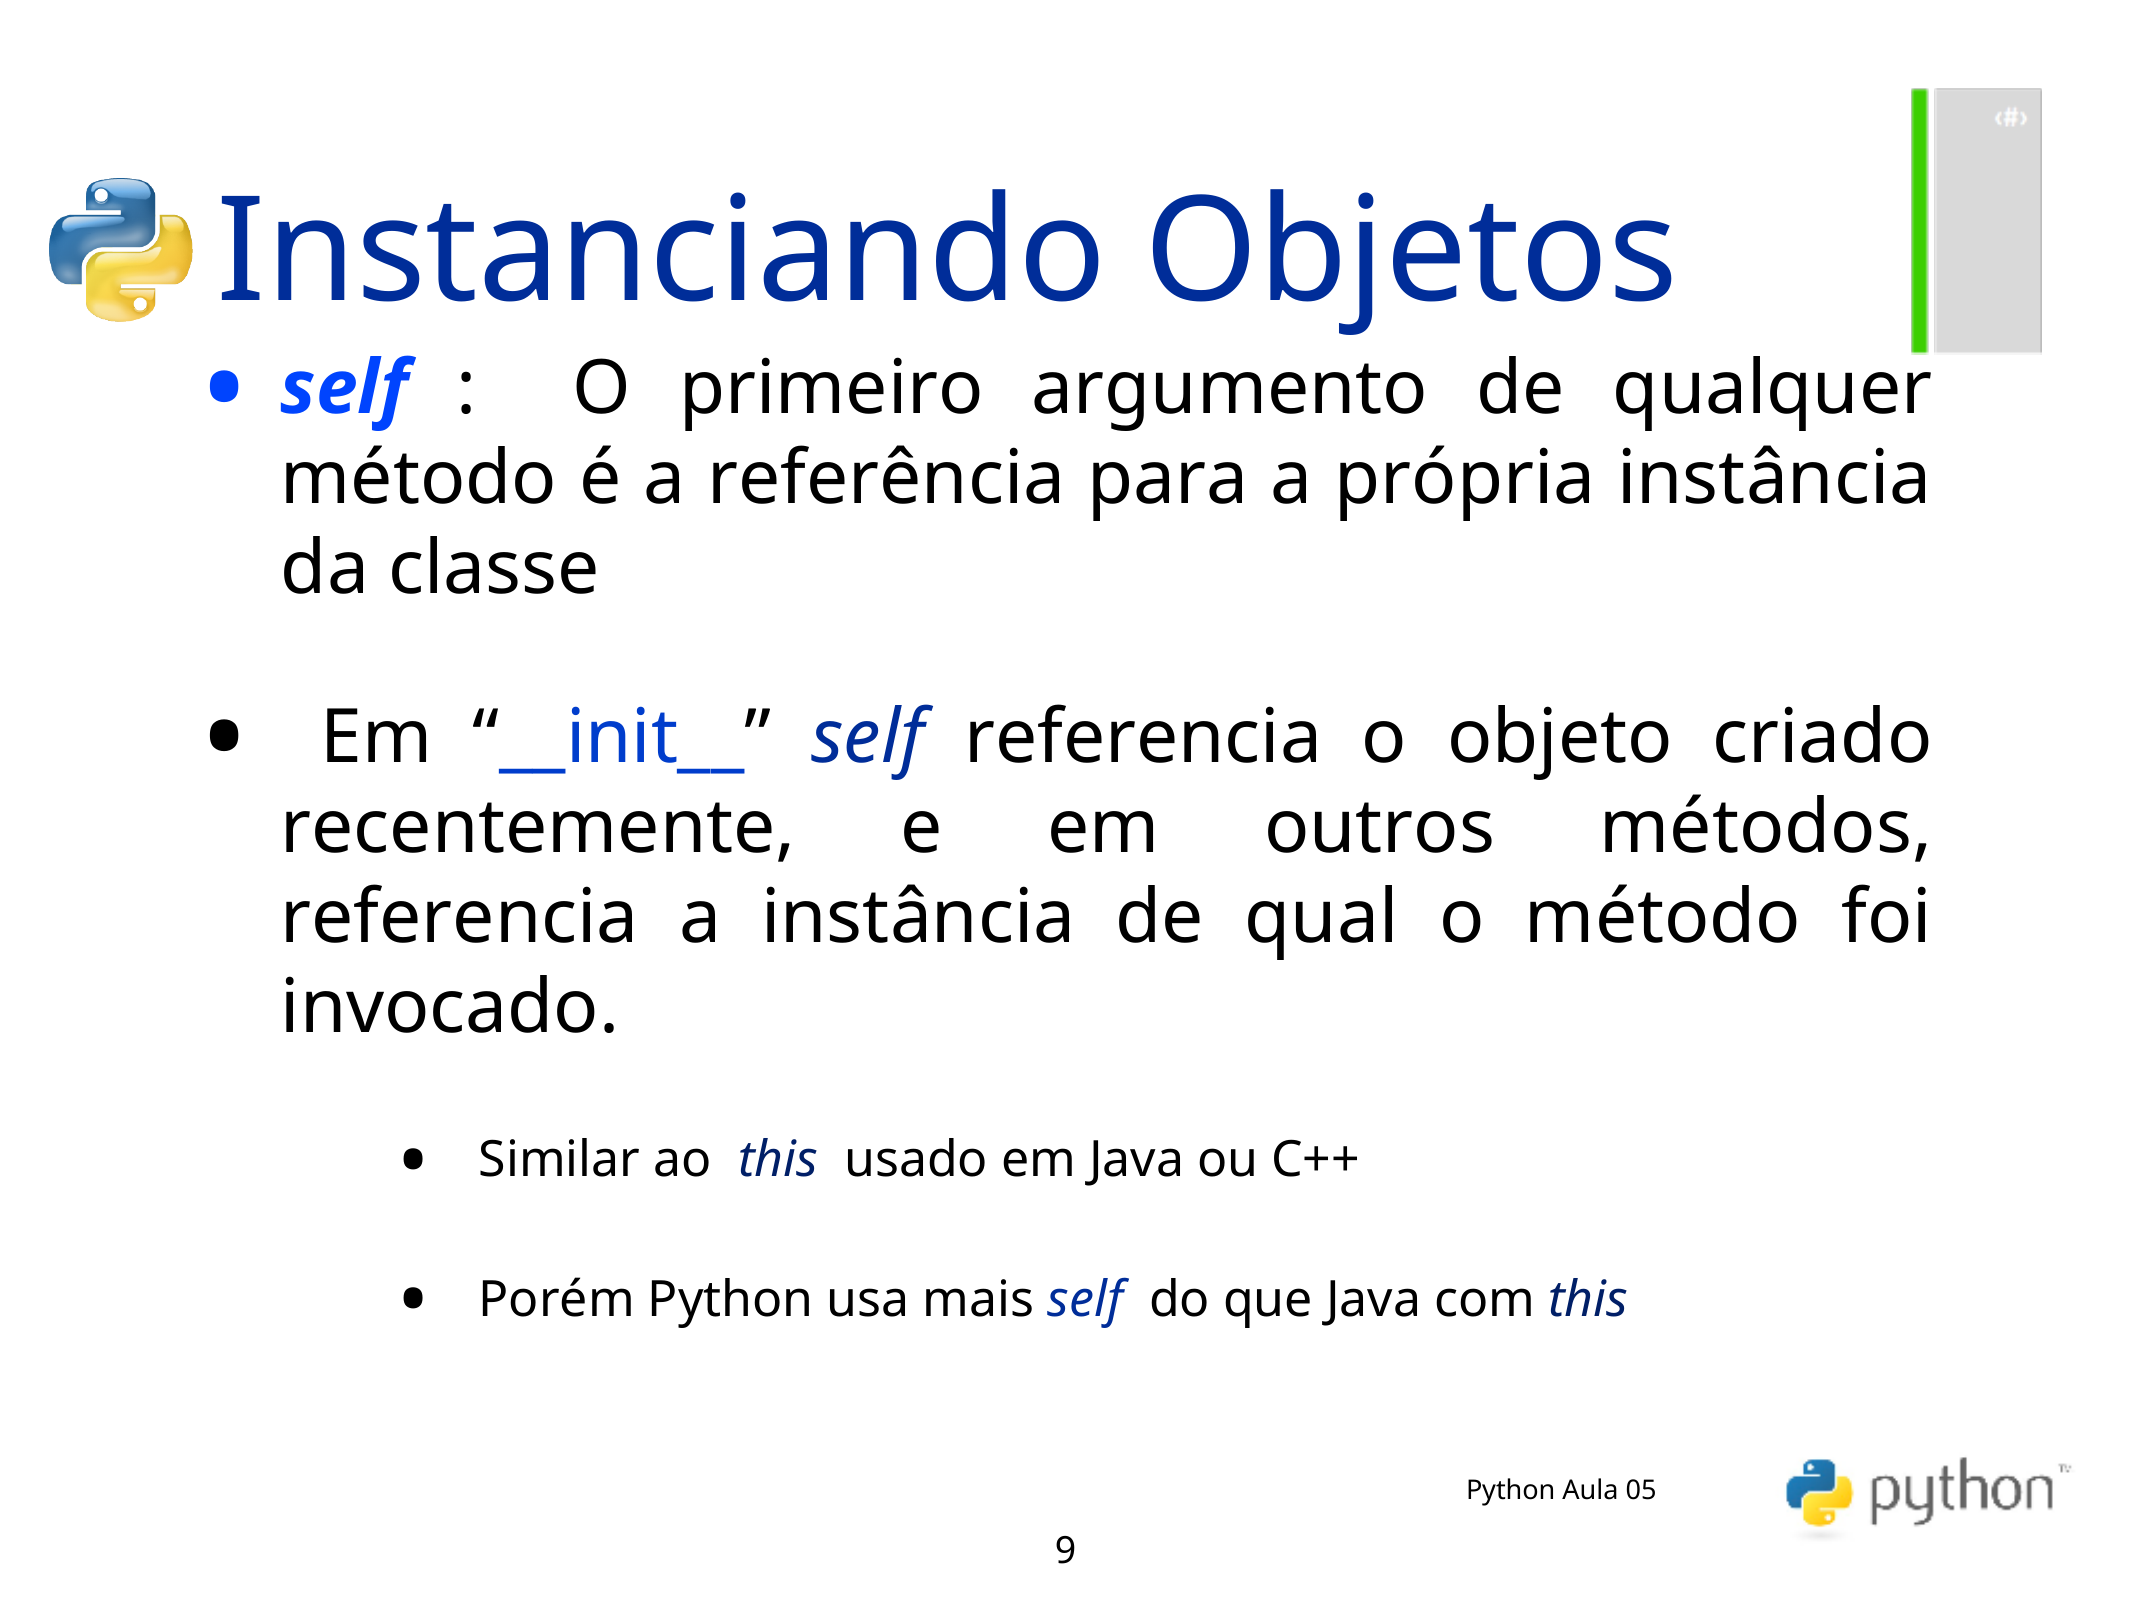

# Instanciando Objetos
self : O primeiro argumento de qualquer método é a referência para a própria instância da classe
 Em “__init__” self referencia o objeto criado recentemente, e em outros métodos, referencia a instância de qual o método foi invocado.
Similar ao this usado em Java ou C++
Porém Python usa mais self do que Java com this
Python Aula 05